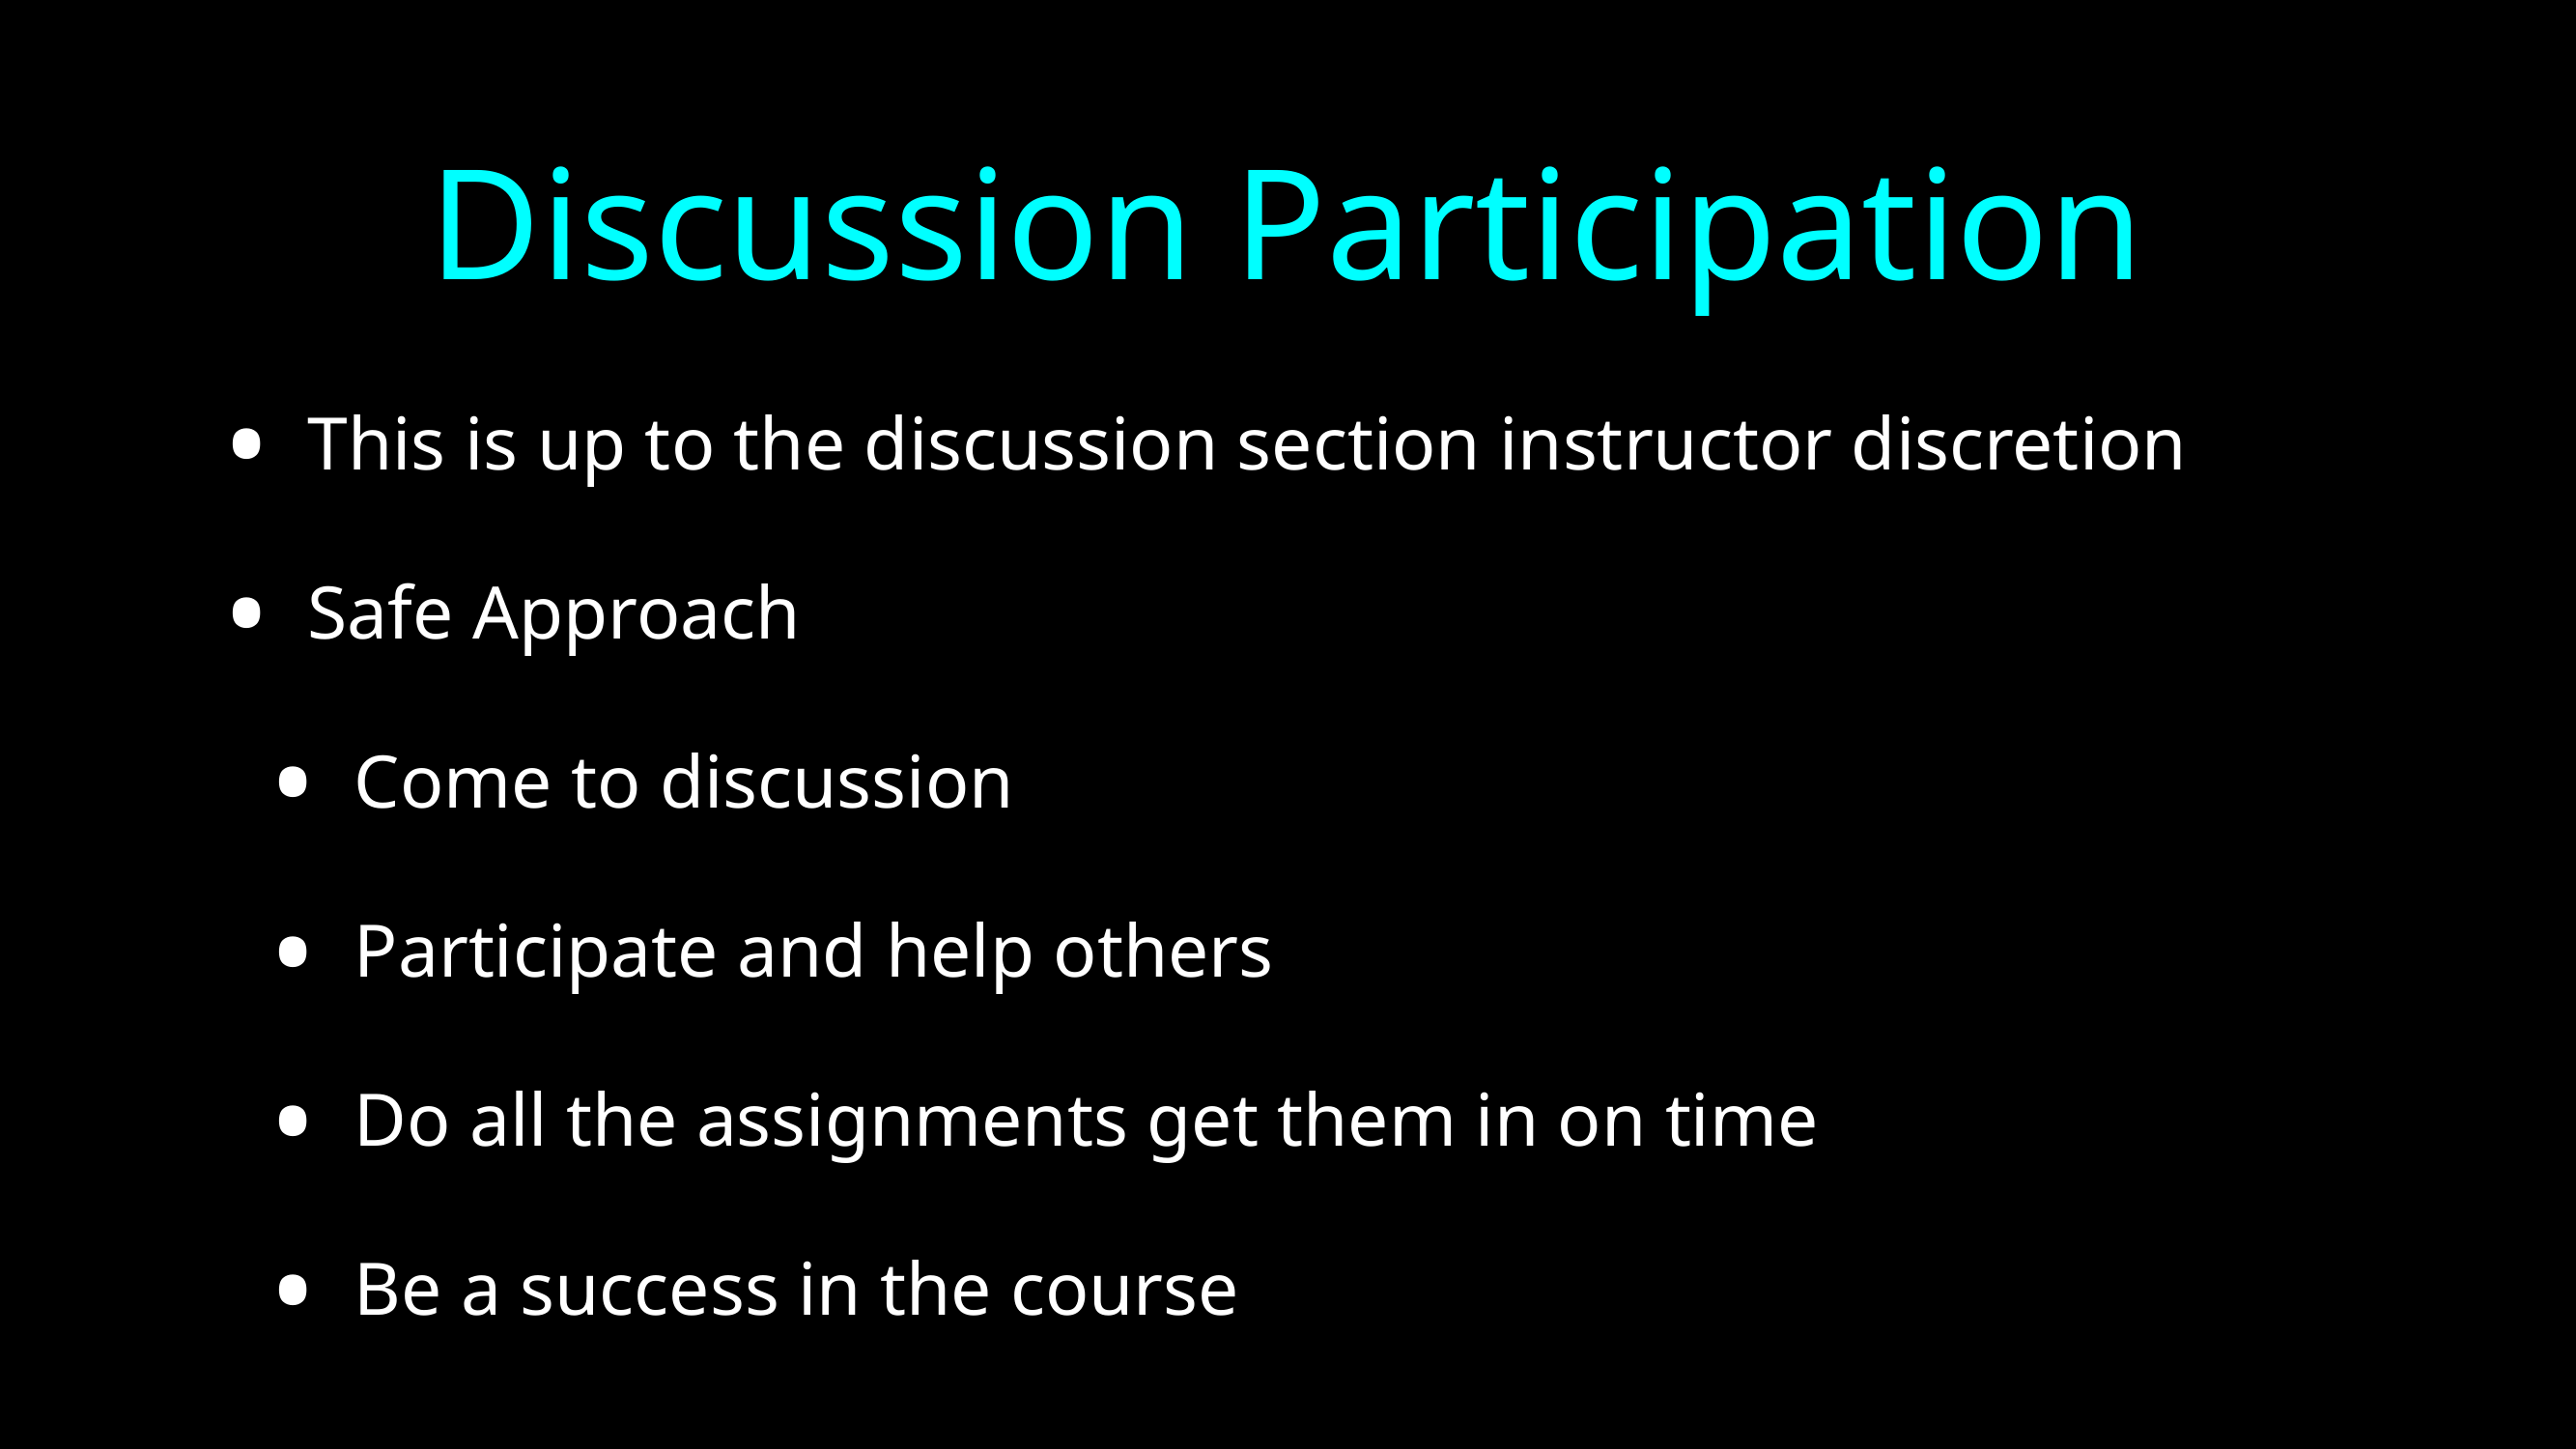

# Discussion Participation
This is up to the discussion section instructor discretion
Safe Approach
Come to discussion
Participate and help others
Do all the assignments get them in on time
Be a success in the course